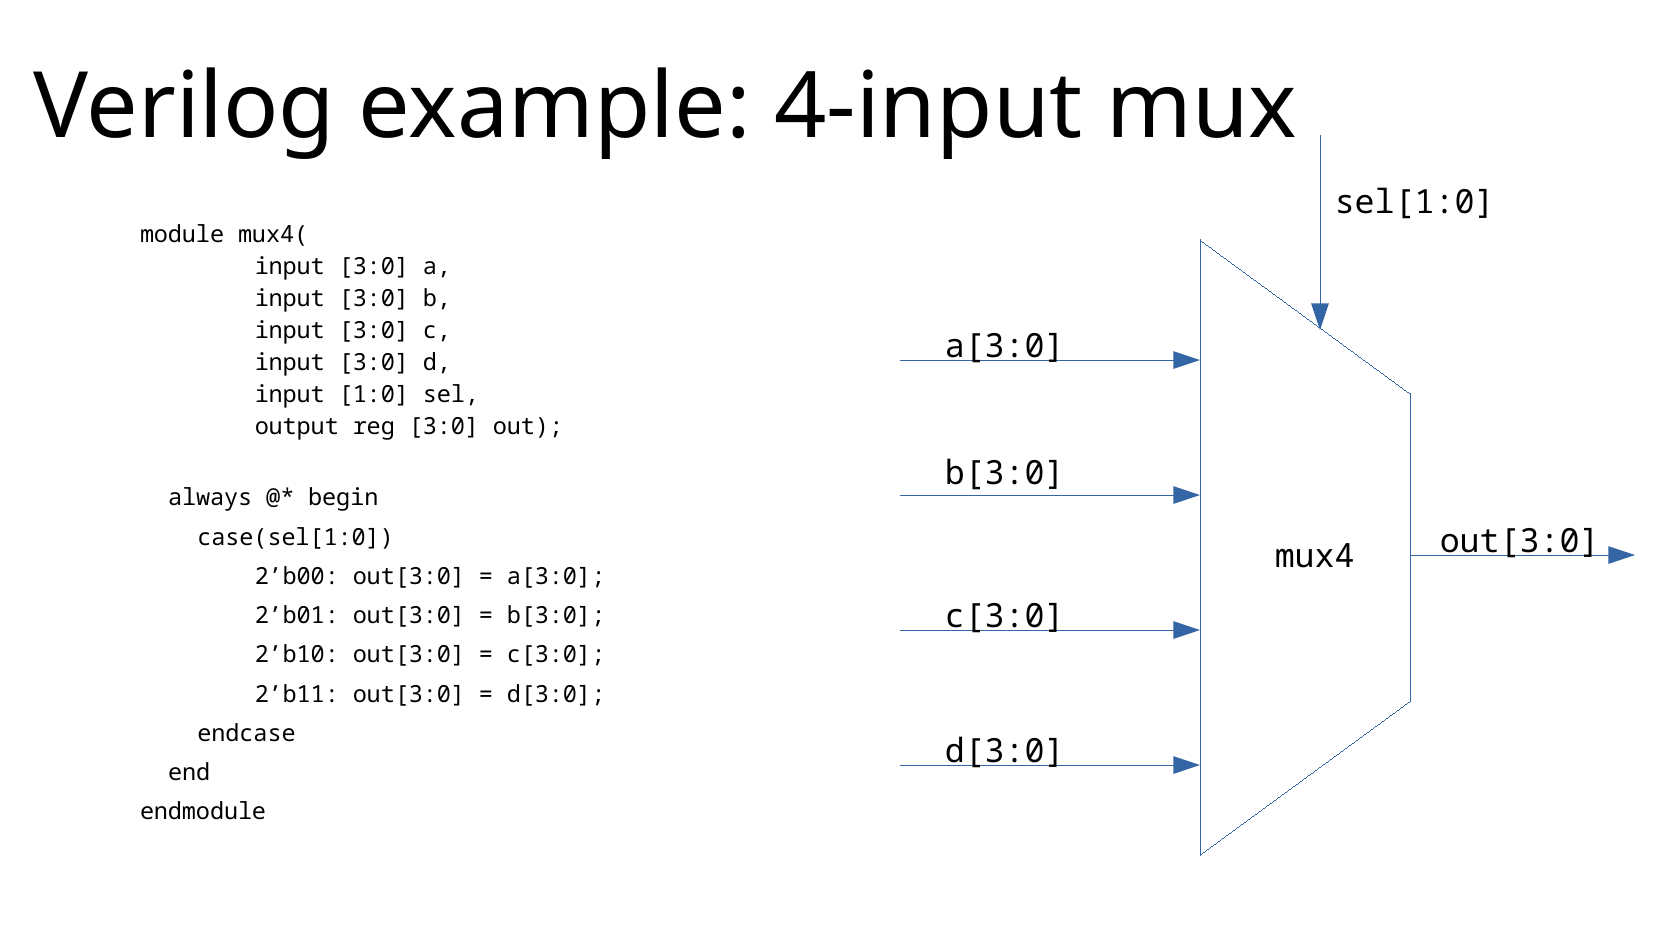

# Verilog example: 4-input mux
sel[1:0]
module mux4(
input [3:0] a,
input [3:0] b,
input [3:0] c,
input [3:0] d,
input [1:0] sel,
output reg [3:0] out);
 always @* begin
case(sel[1:0])
2’b00: out[3:0] = a[3:0];
2’b01: out[3:0] = b[3:0];
2’b10: out[3:0] = c[3:0];
2’b11: out[3:0] = d[3:0];
endcase
 end
endmodule
a[3:0]
b[3:0]
out[3:0]
mux4
c[3:0]
d[3:0]